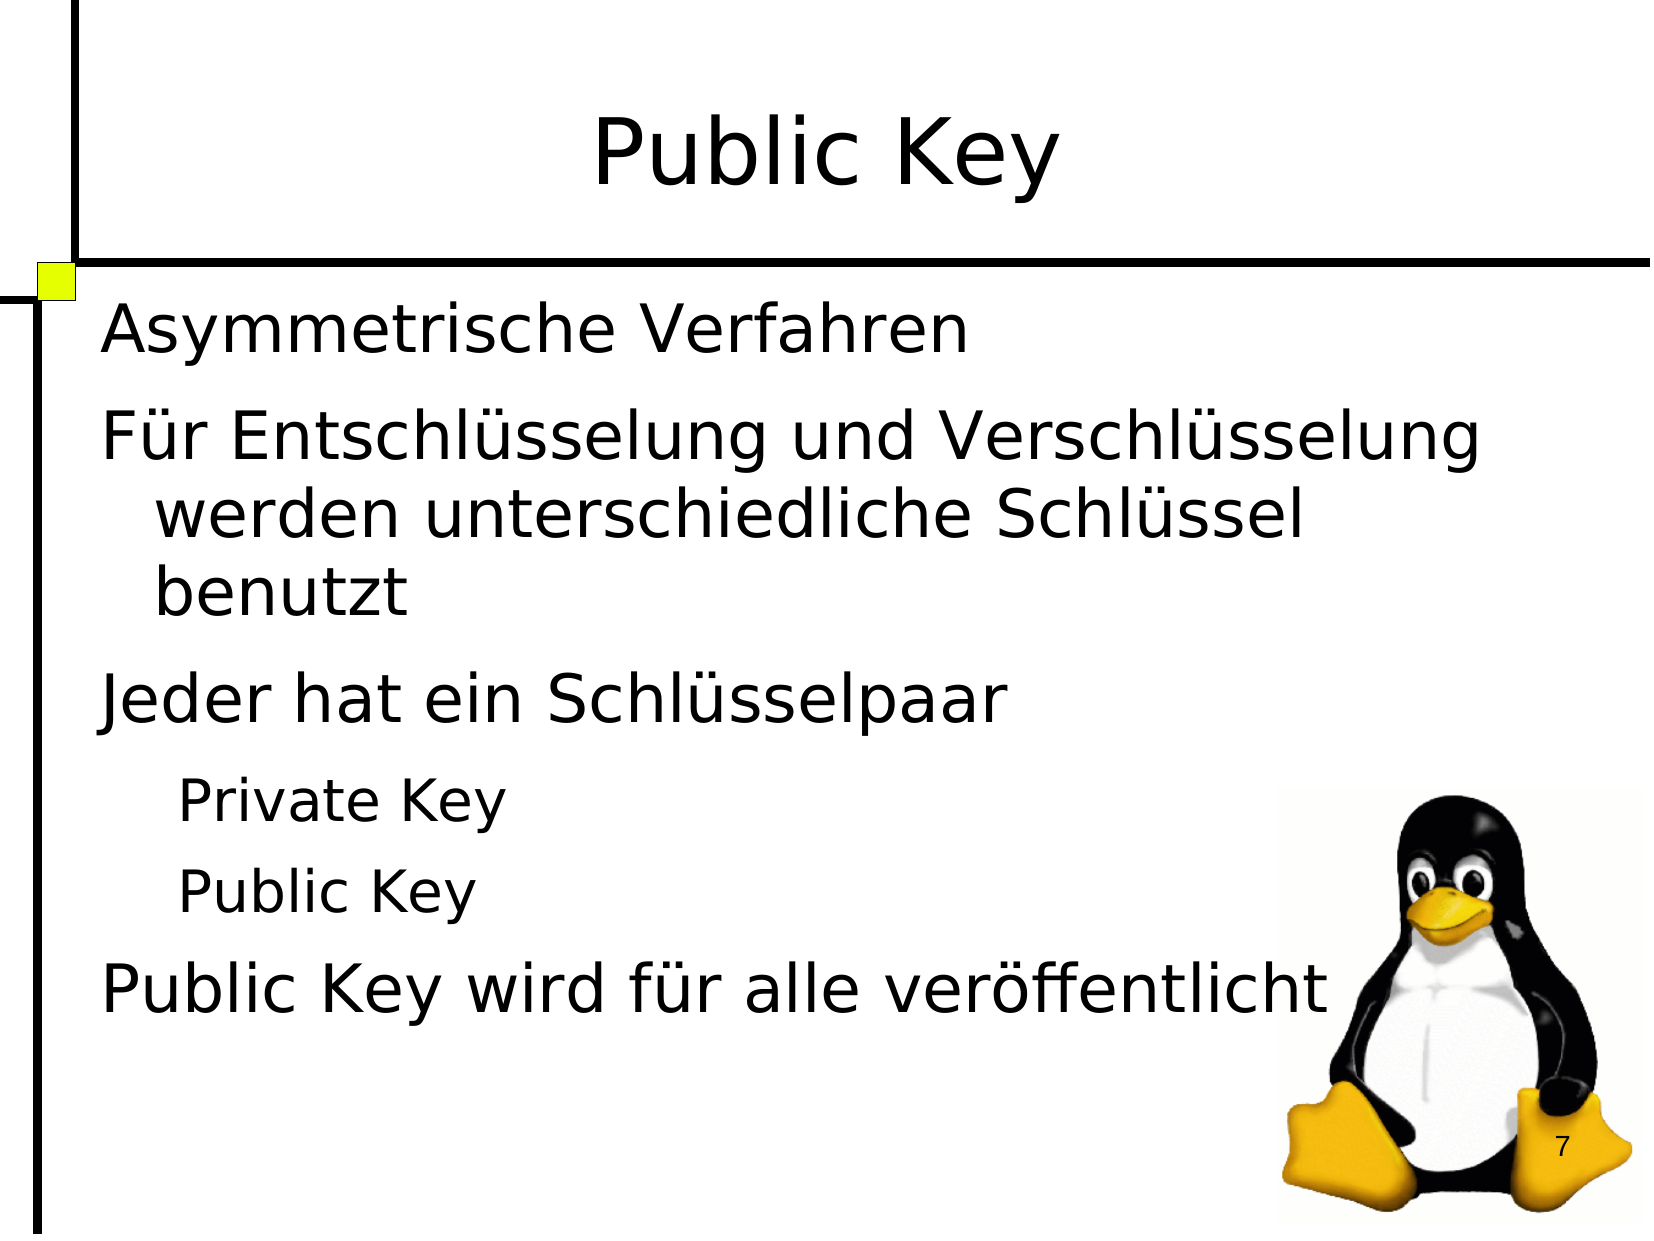

# Public Key
Asymmetrische Verfahren
Für Entschlüsselung und Verschlüsselung werden unterschiedliche Schlüssel benutzt
Jeder hat ein Schlüsselpaar
Private Key
Public Key
Public Key wird für alle veröffentlicht
7